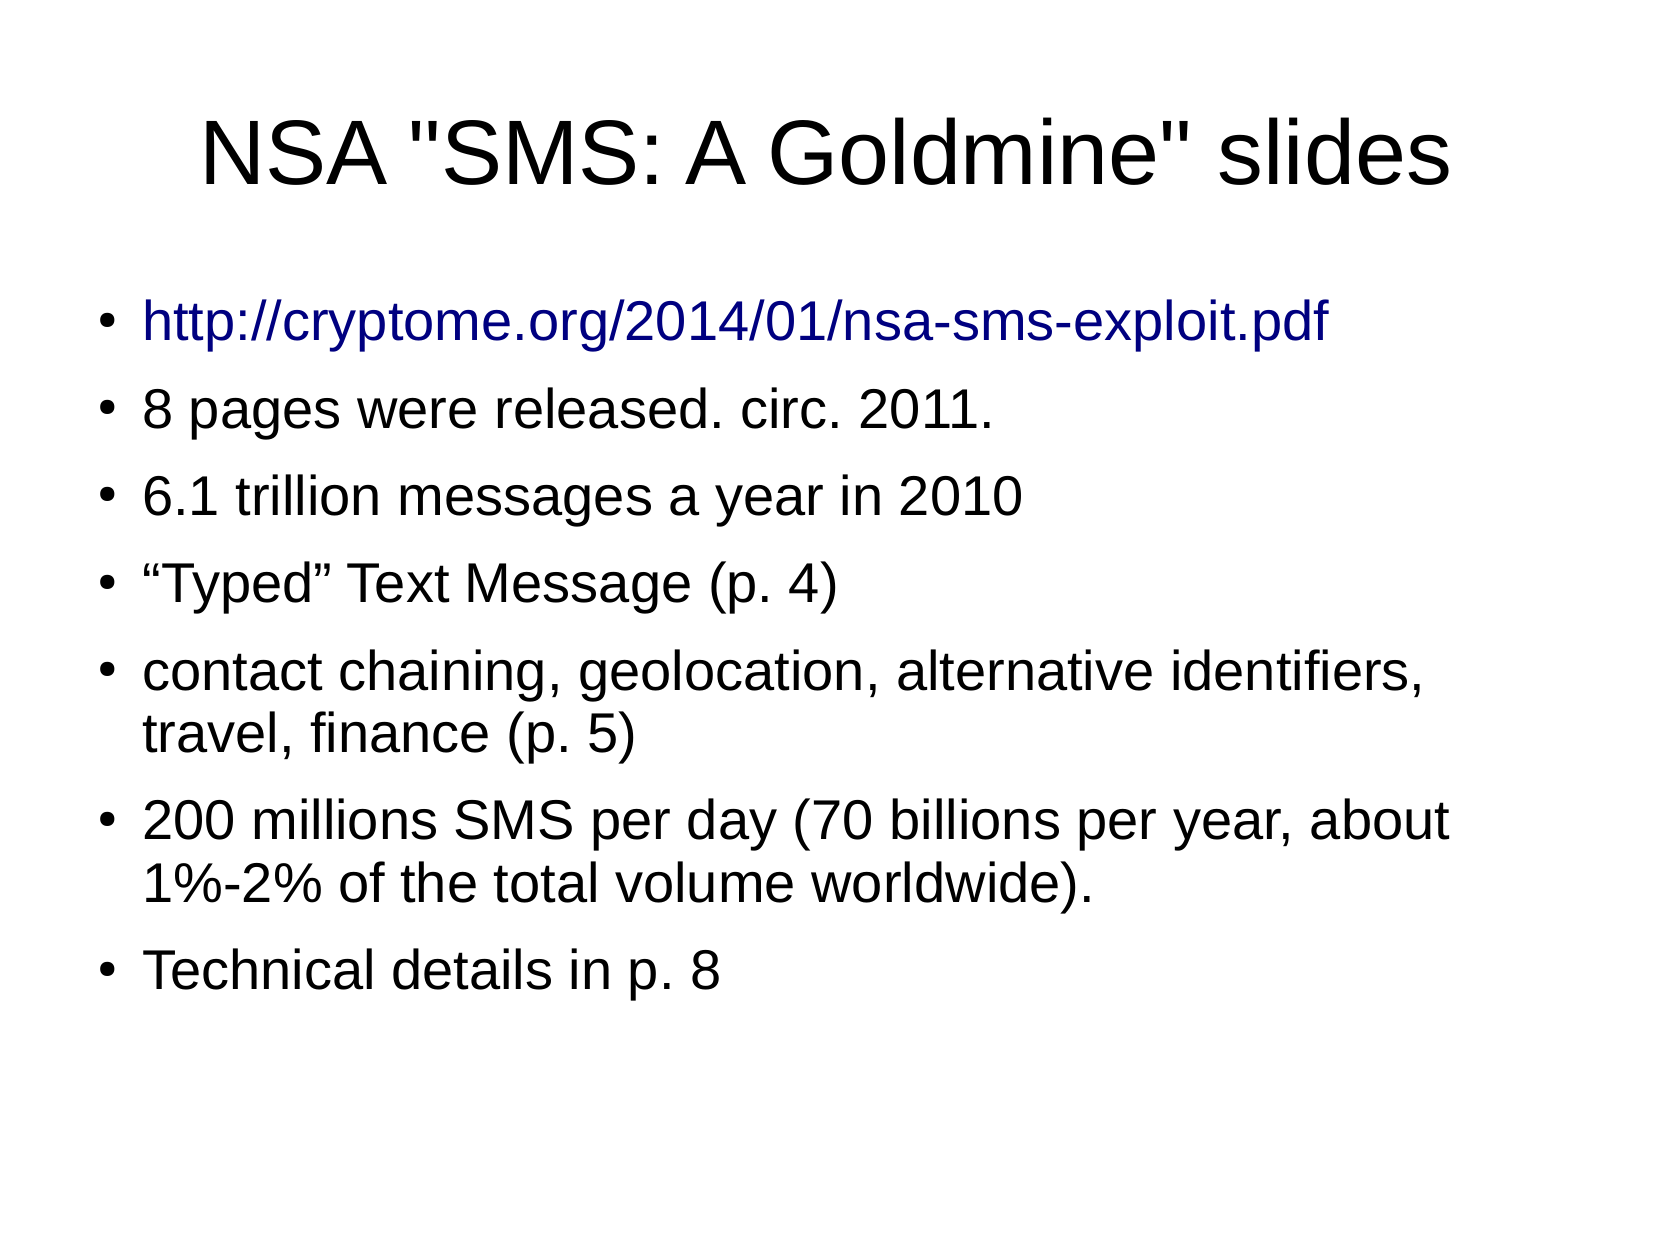

# NSA "SMS: A Goldmine" slides
http://cryptome.org/2014/01/nsa-sms-exploit.pdf
8 pages were released. circ. 2011.
6.1 trillion messages a year in 2010
“Typed” Text Message (p. 4)
contact chaining, geolocation, alternative identifiers, travel, finance (p. 5)
200 millions SMS per day (70 billions per year, about 1%-2% of the total volume worldwide).
Technical details in p. 8